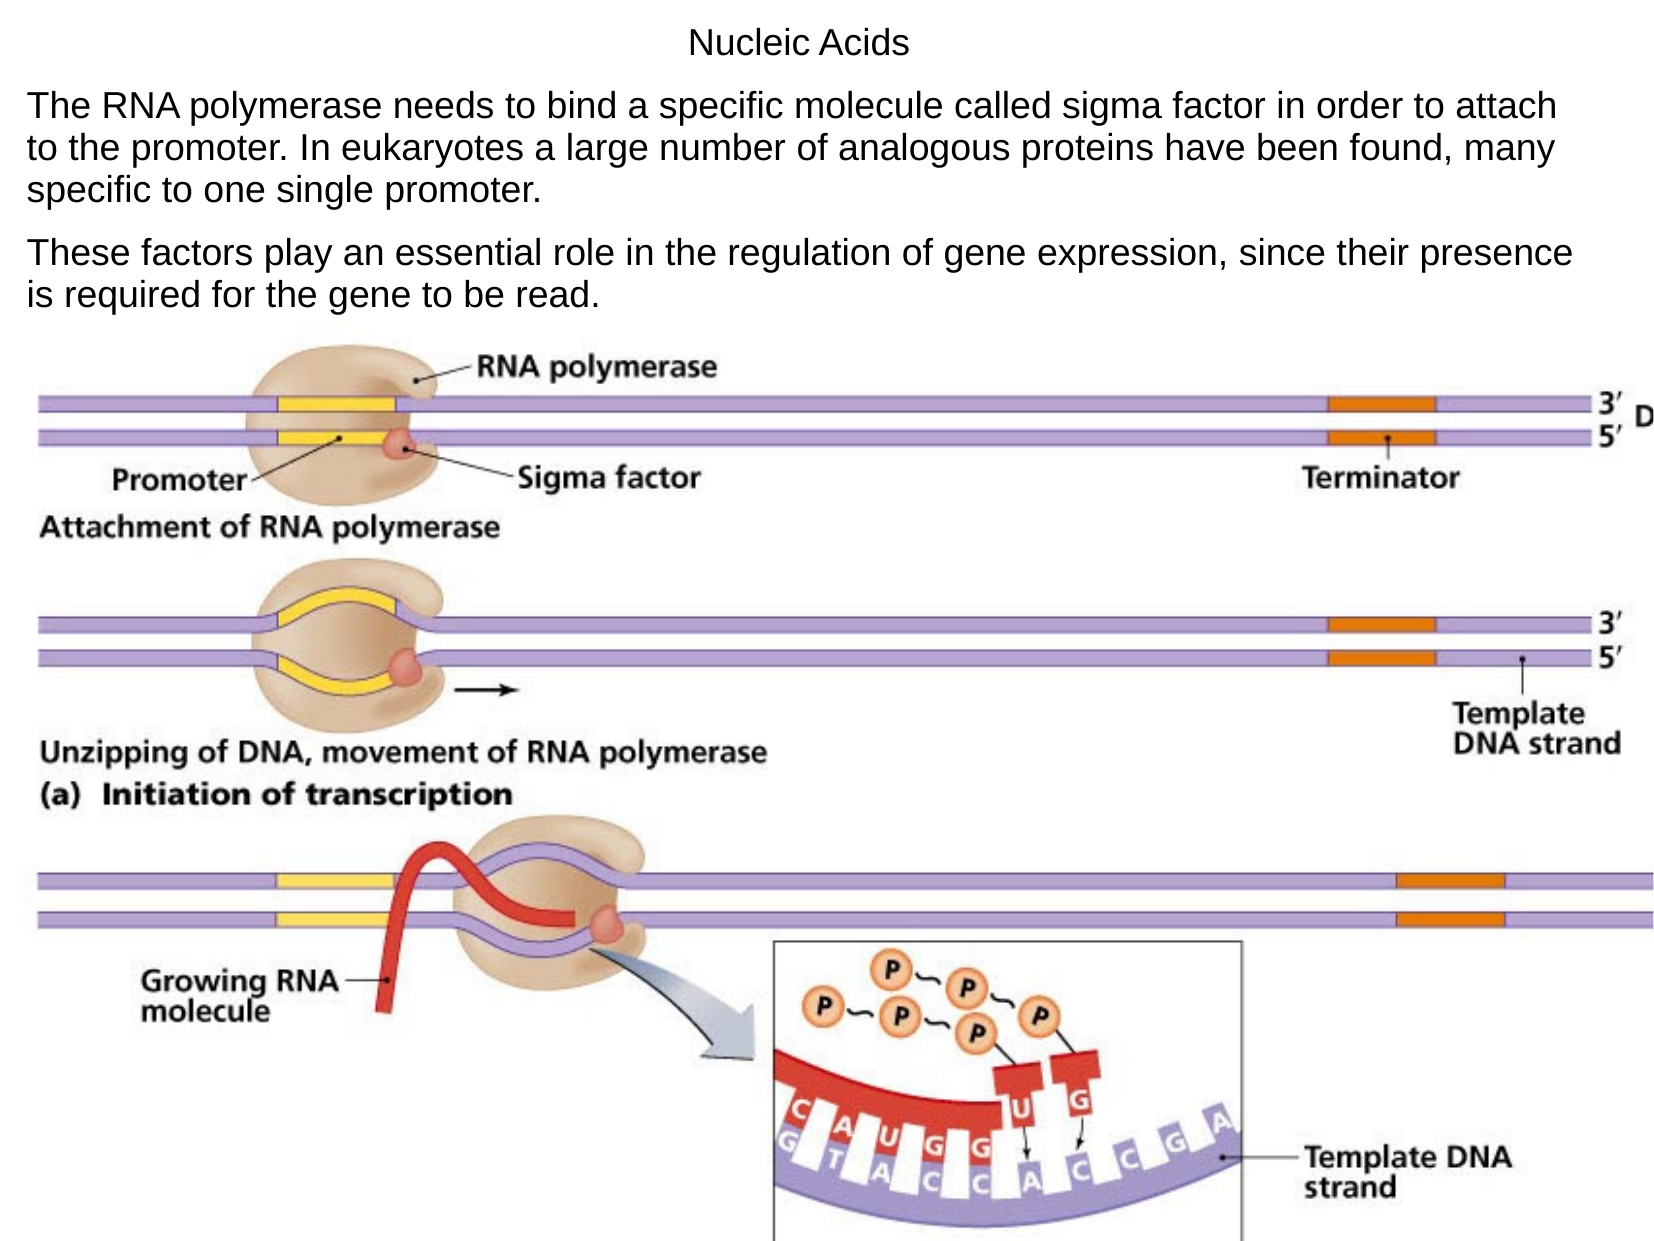

Nucleic Acids
The RNA polymerase needs to bind a specific molecule called sigma factor in order to attach to the promoter. In eukaryotes a large number of analogous proteins have been found, many specific to one single promoter.
These factors play an essential role in the regulation of gene expression, since their presence is required for the gene to be read.